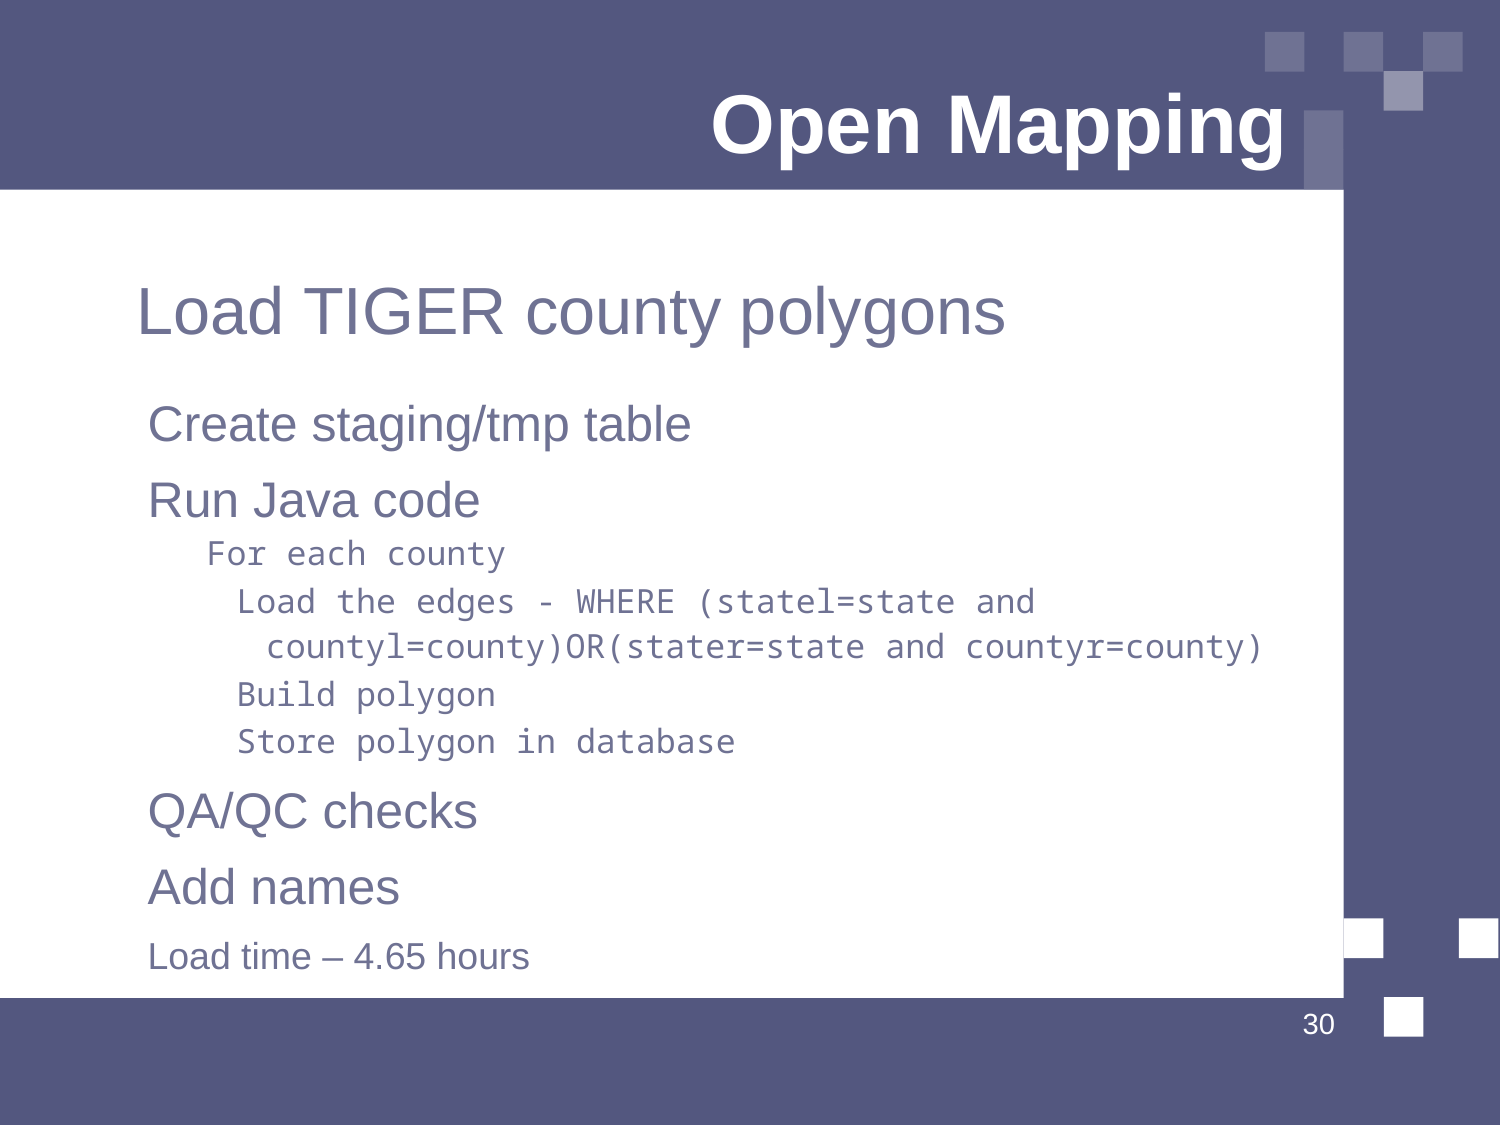

# Open Mapping
 Load TIGER county polygons
Create staging/tmp table
Run Java code
For each county
Load the edges - WHERE (statel=state and countyl=county)OR(stater=state and countyr=county)
Build polygon
Store polygon in database
QA/QC checks
Add names
Load time – 4.65 hours
30